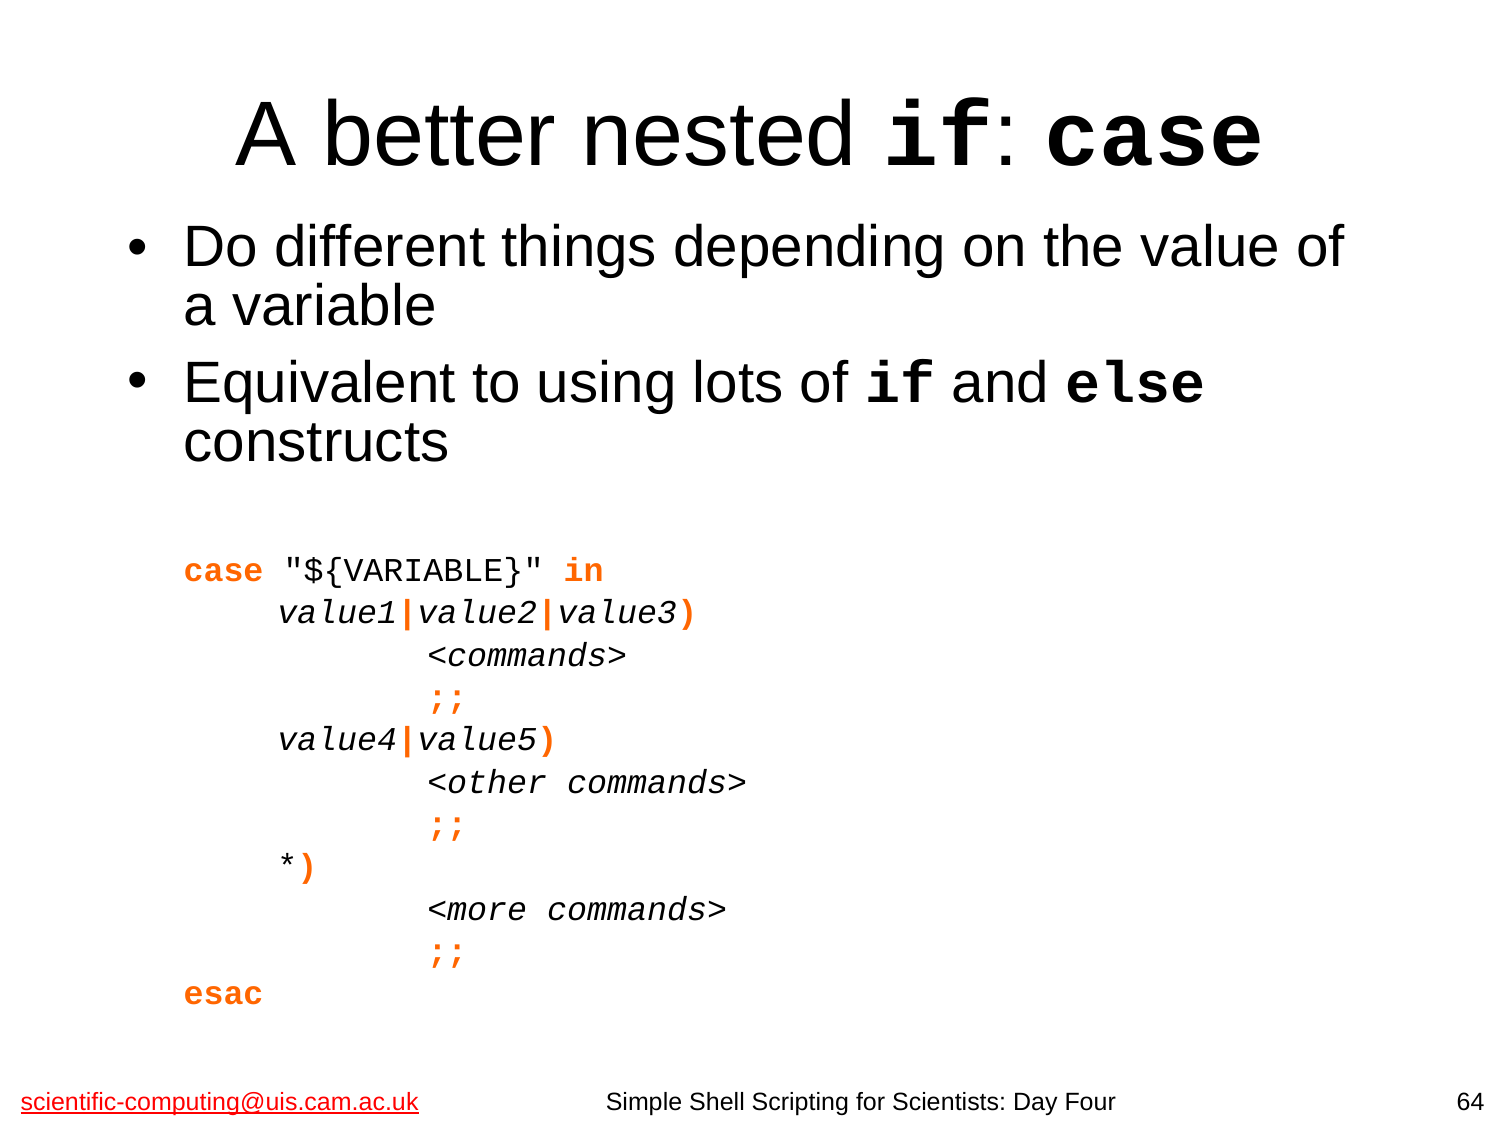

# A better nested if: case
Do different things depending on the value of a variable
Equivalent to using lots of if and else constructs
	case "${VARIABLE}" in
		value1|value2|value3)
			<commands>
			;;
		value4|value5)
			<other commands>
			;;
		*)
			<more commands>
			;;
	esac
escience-support@ucs.cam.ac.uk	Simple Shell Scripting for Scientists: Day Three
64